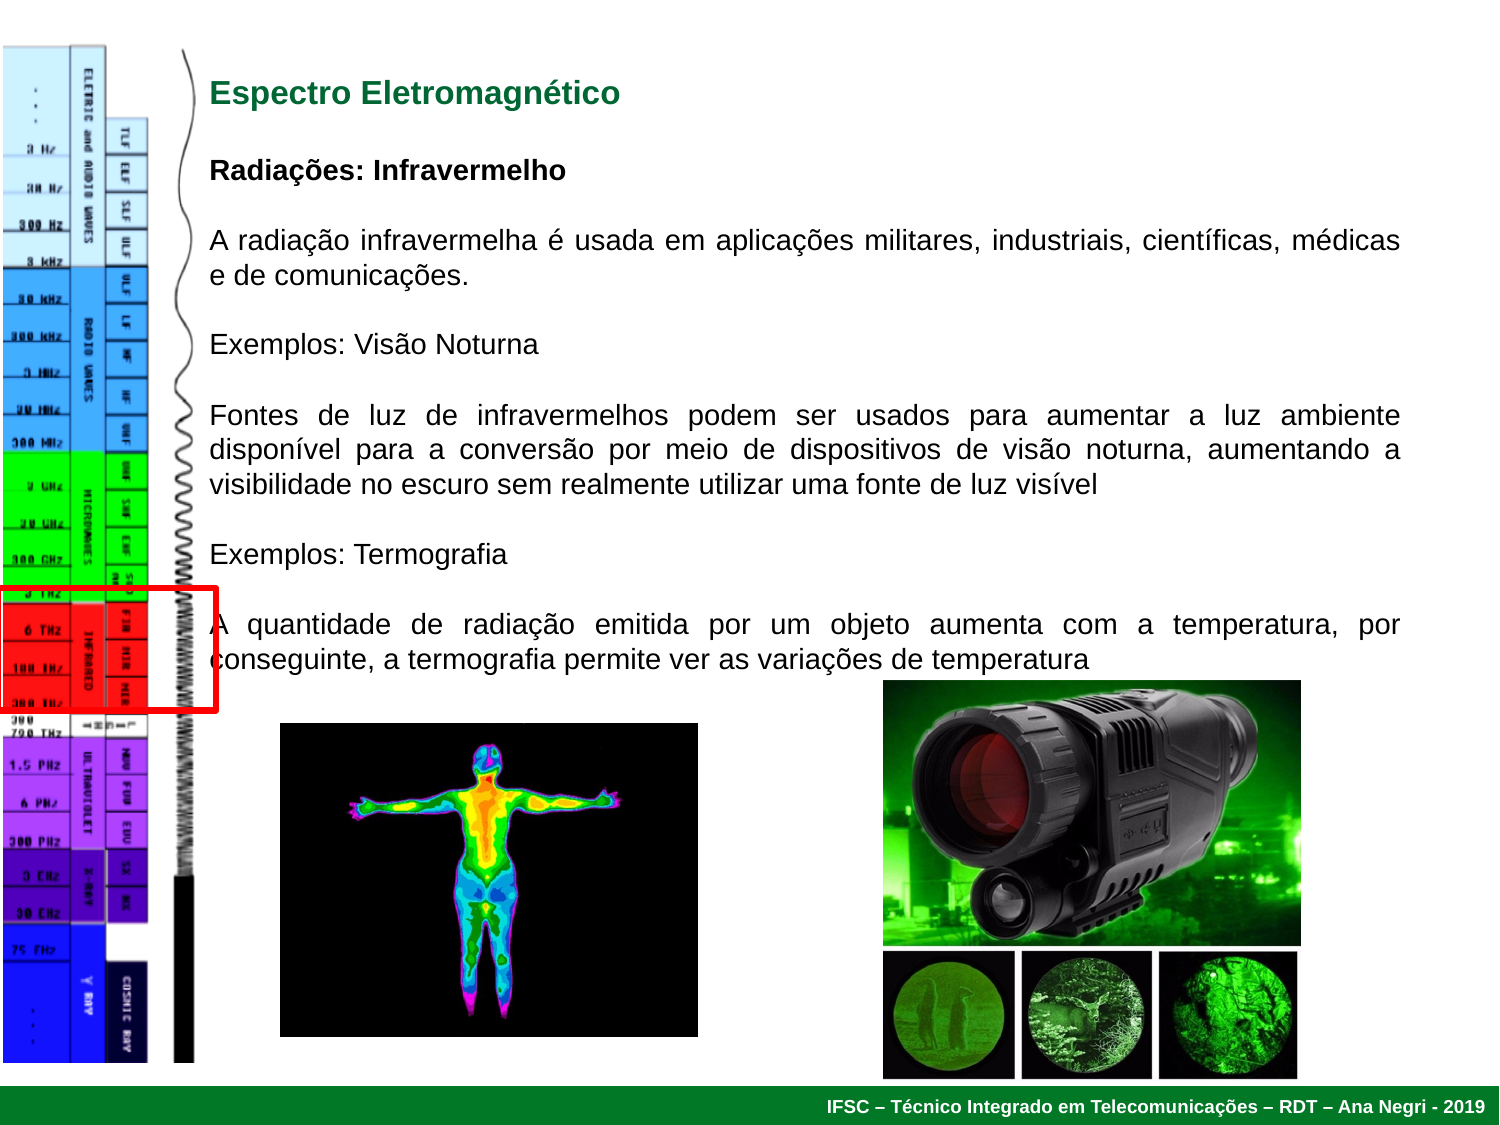

Espectro Eletromagnético
Radiações: Infravermelho
A radiação infravermelha é usada em aplicações militares, industriais, científicas, médicas e de comunicações.
Exemplos: Visão Noturna
Fontes de luz de infravermelhos podem ser usados para aumentar a luz ambiente disponível para a conversão por meio de dispositivos de visão noturna, aumentando a visibilidade no escuro sem realmente utilizar uma fonte de luz visível
Exemplos: Termografia
A quantidade de radiação emitida por um objeto aumenta com a temperatura, por conseguinte, a termografia permite ver as variações de temperatura
ção
IFSC – Técnico Integrado em Telecomunicações – RDT – Ana Negri - 2019